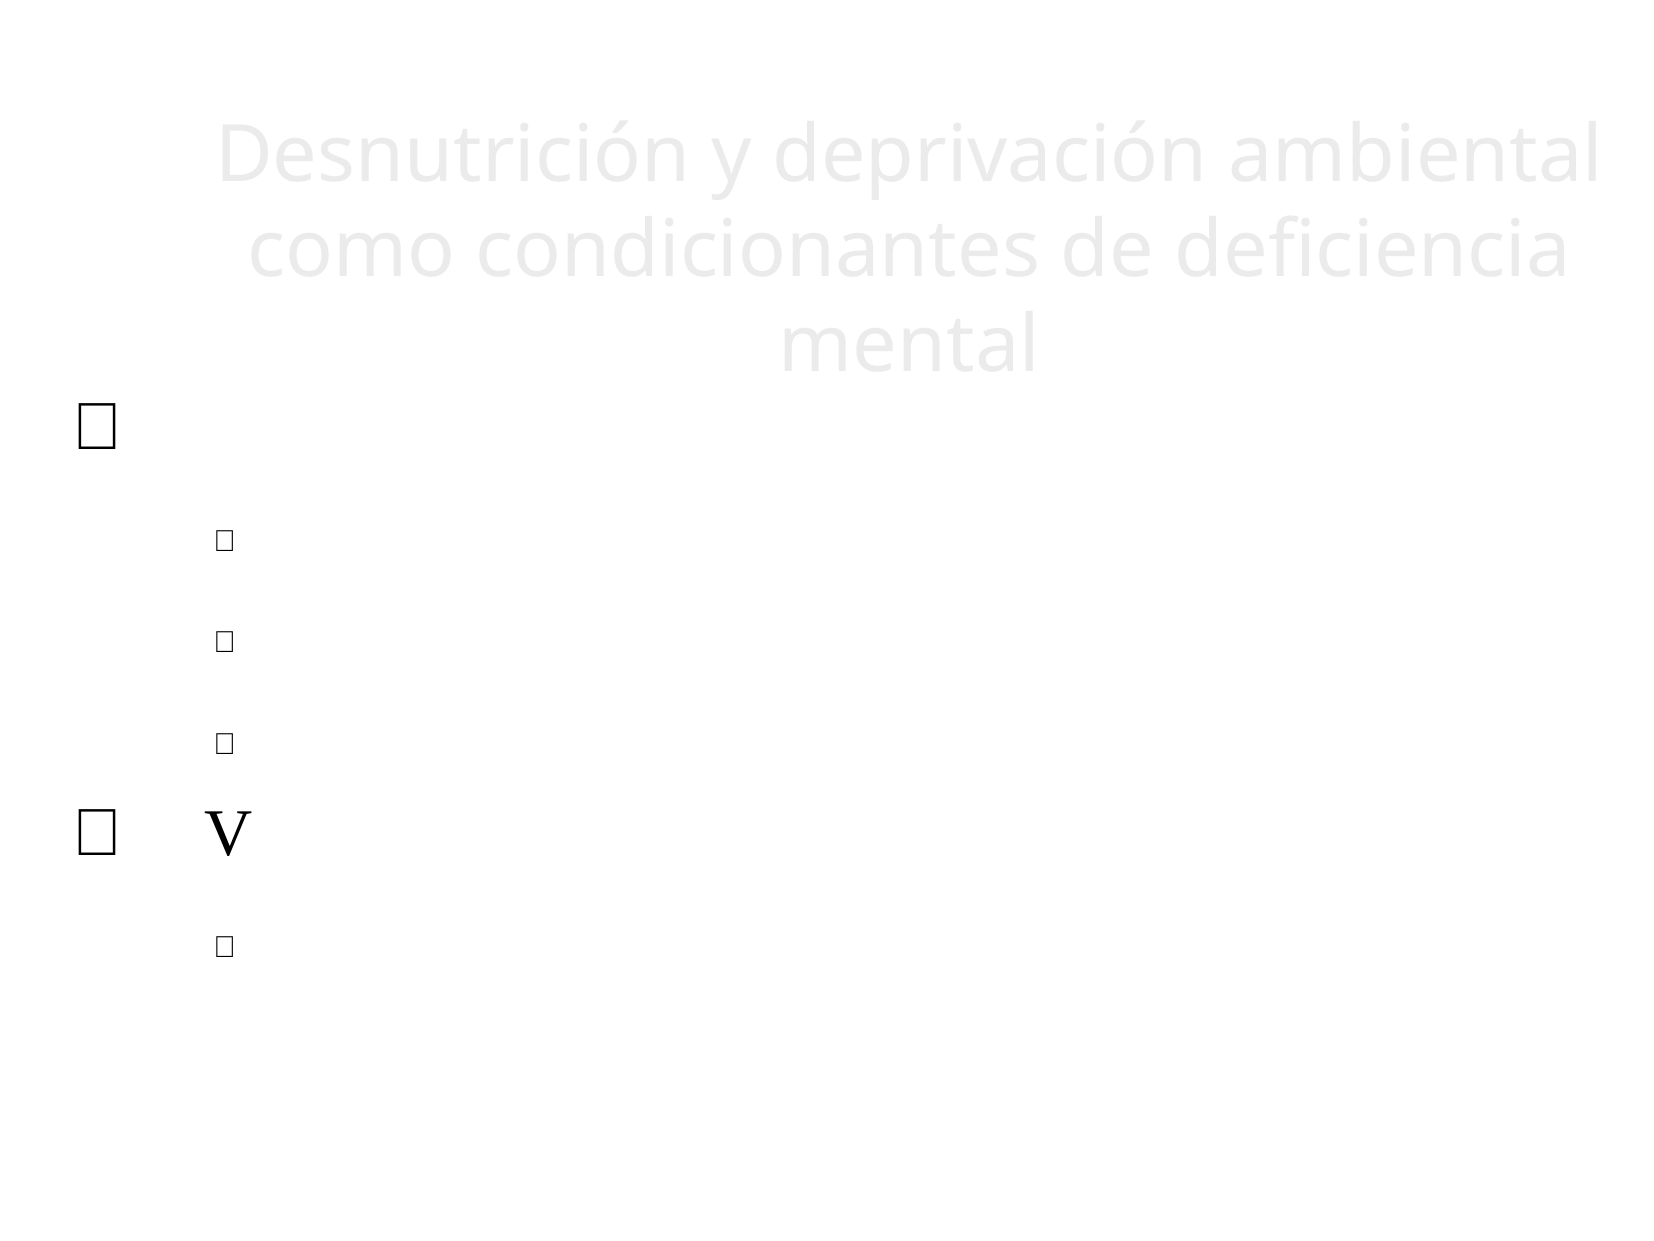

# Desnutrición y deprivación ambiental como condicionantes de deficiencia mental
	Variables Independientes
	Afecto entregado
	Estimulación temprana
	Nutrición infantil
	Variables Dependientes
	Crecimiento y desarrollo intelectual del niño